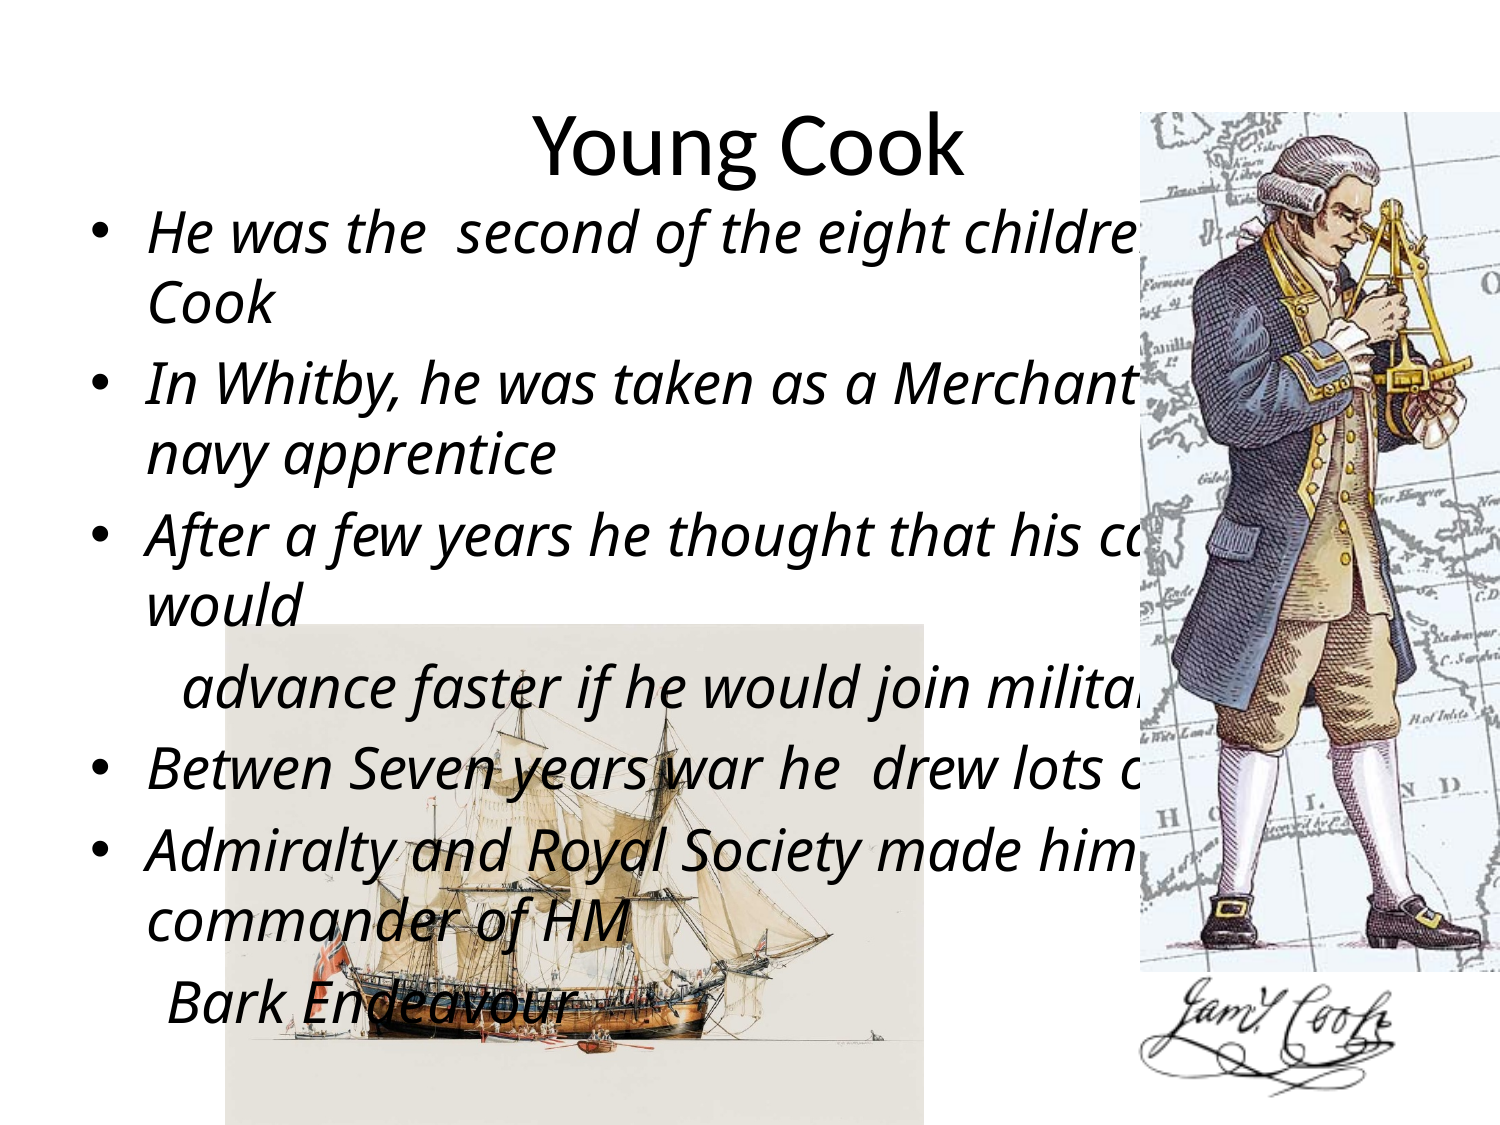

# Young Cook
He was the second of the eight children of James Cook
In Whitby, he was taken as a Merchant navy apprentice
After a few years he thought that his career would
 advance faster if he would join military service
Betwen Seven years war he drew lots of maps
Admiralty and Royal Society made him a commander of HM
 Bark Endeavour